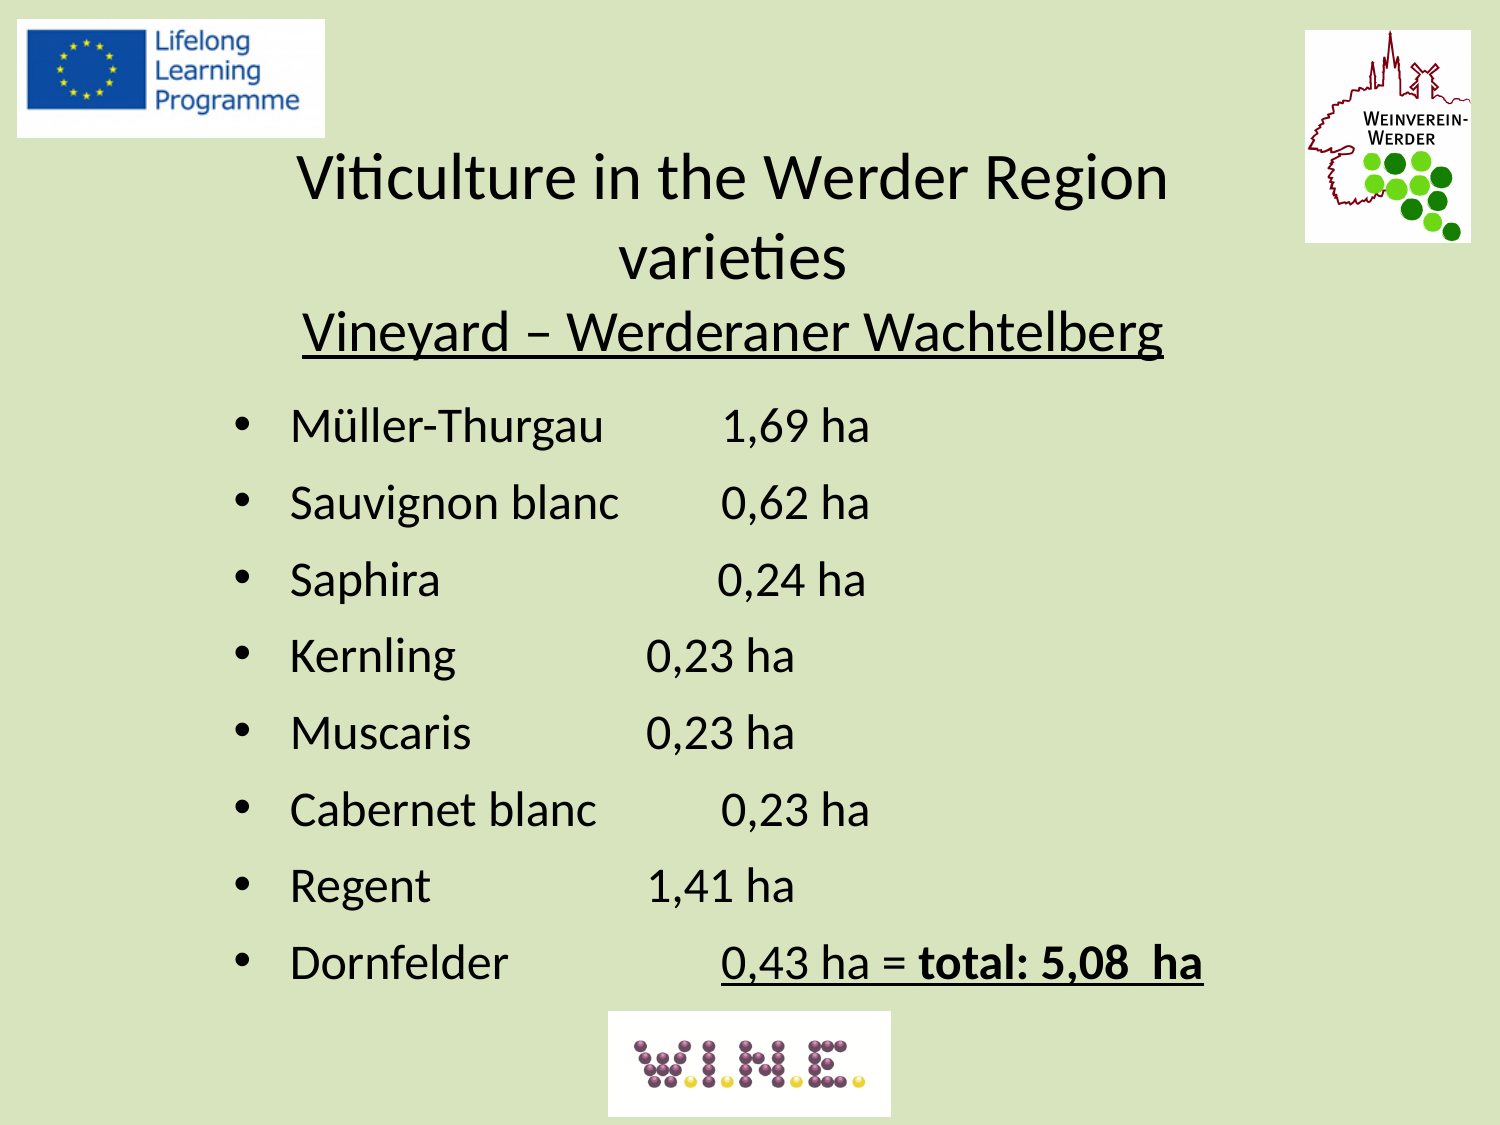

Viticulture in the Werder Region
varieties
Vineyard – Werderaner Wachtelberg
Müller-Thurgau		1,69 ha
Sauvignon blanc		0,62 ha
Saphira		 0,24 ha
Kernling			0,23 ha
Muscaris			0,23 ha
Cabernet blanc		0,23 ha
Regent			1,41 ha
Dornfelder			0,43 ha = total: 5,08 ha